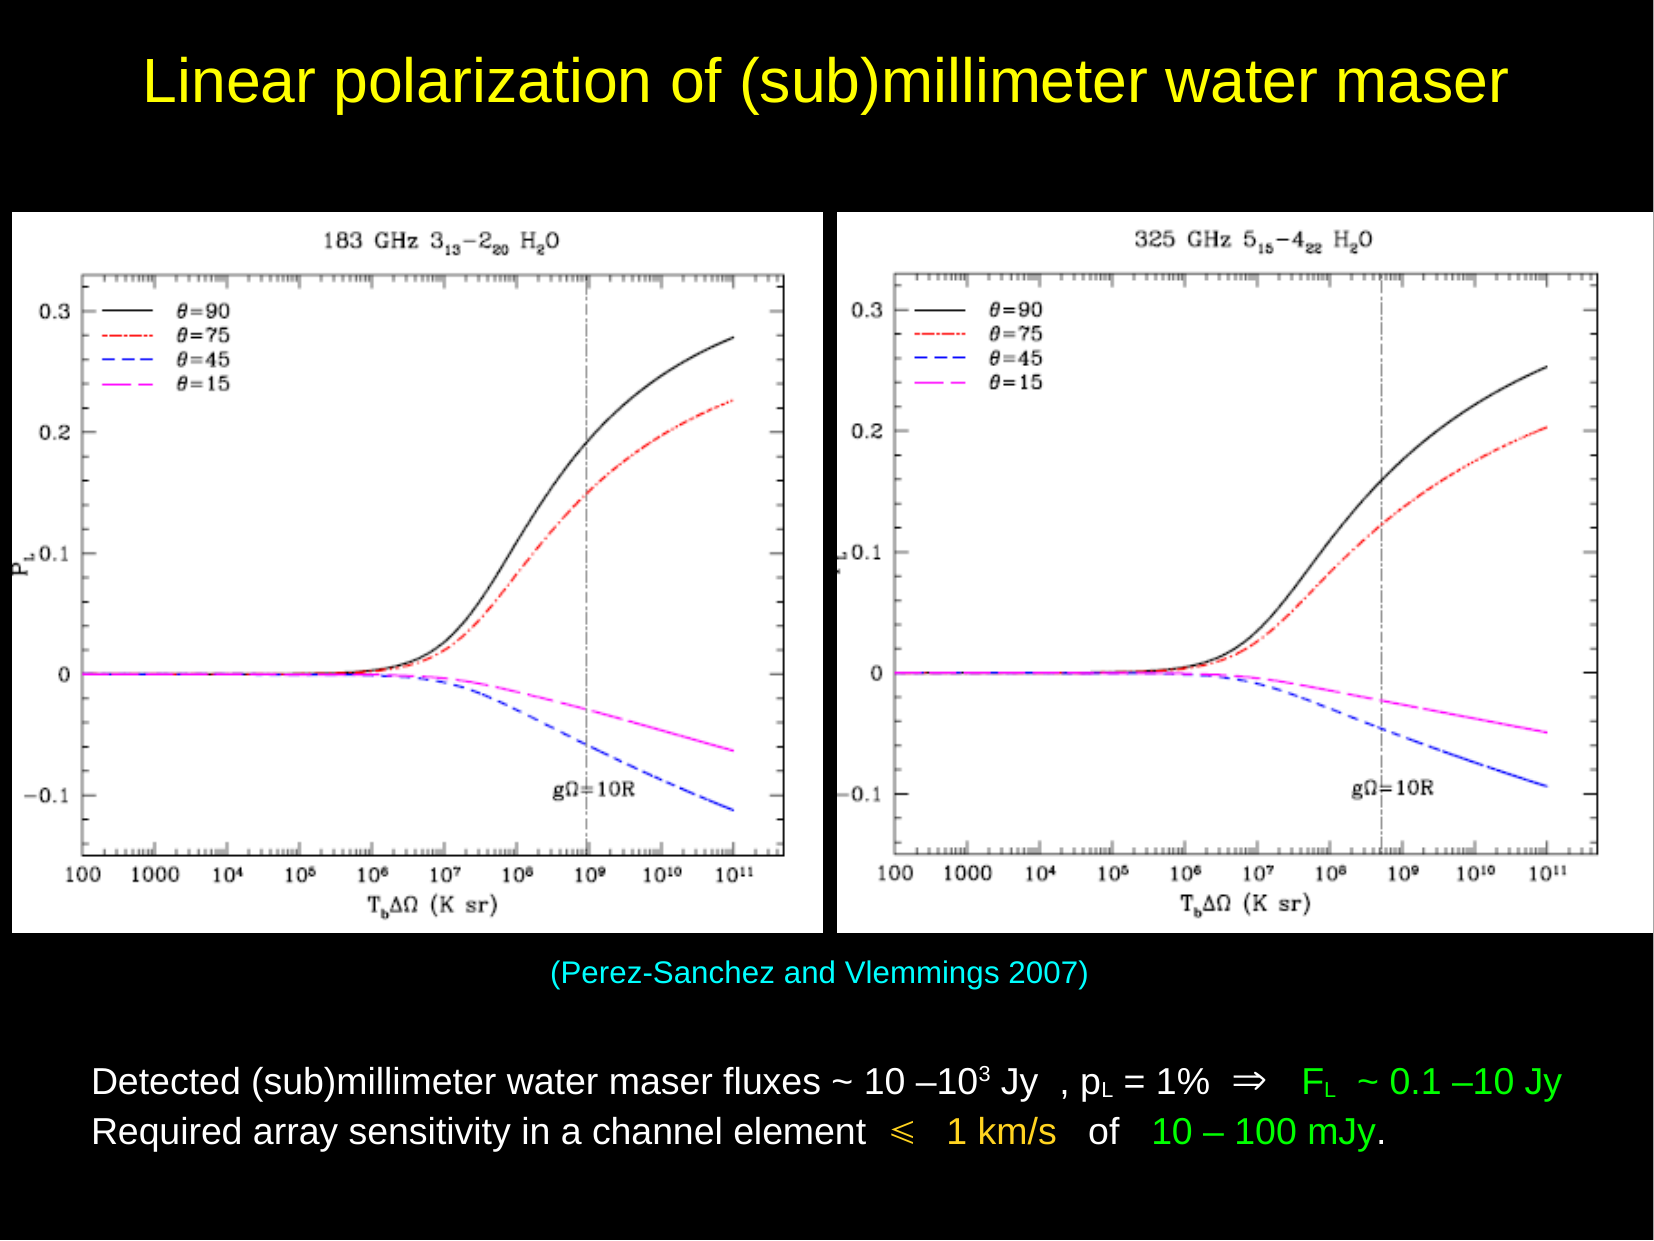

Linear polarization of (sub)millimeter water maser
(Perez-Sanchez and Vlemmings 2007)
Detected (sub)millimeter water maser fluxes ~ 10 –103 Jy , pL = 1% ⇒ FL ~ 0.1 –10 Jy
Required array sensitivity in a channel element  1 km/s of 10 – 100 mJy.